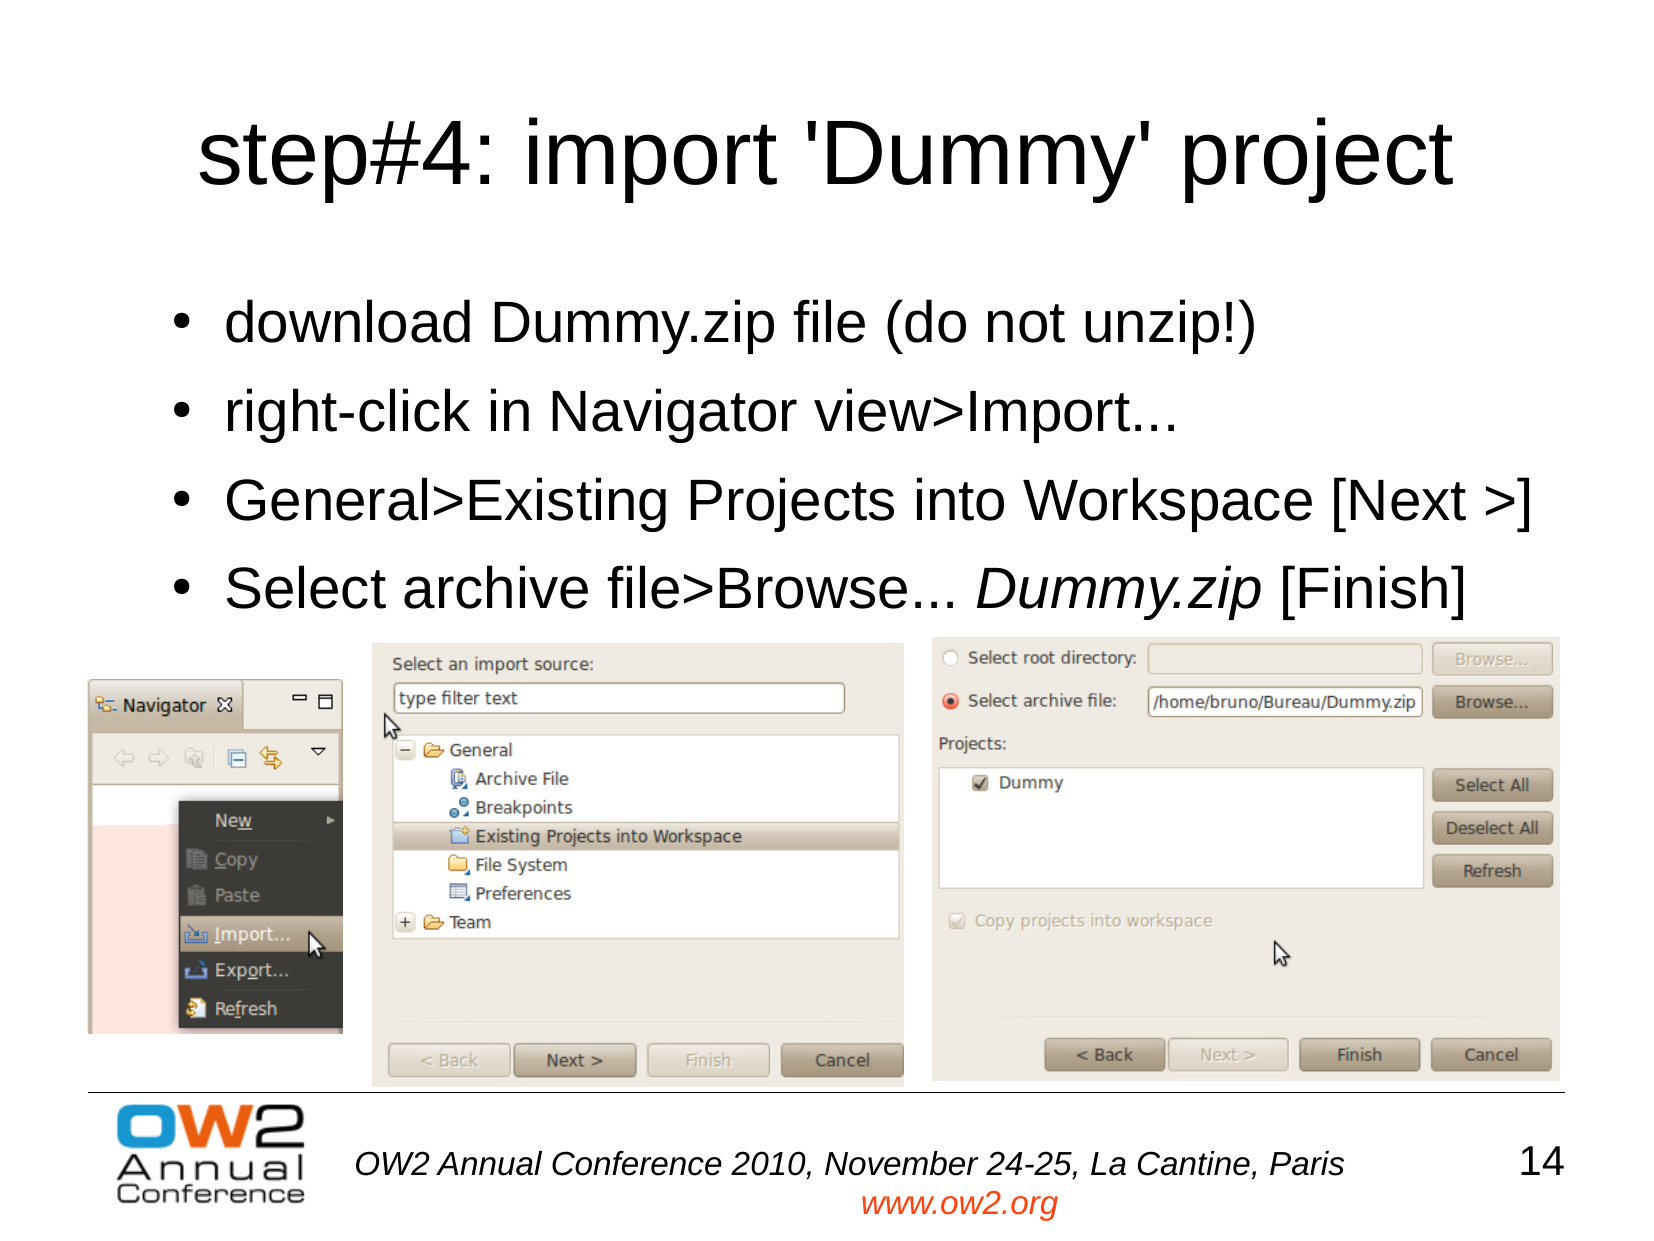

# step#4: import 'Dummy' project
download Dummy.zip file (do not unzip!)
right-click in Navigator view>Import...
General>Existing Projects into Workspace [Next >]
Select archive file>Browse... Dummy.zip [Finish]